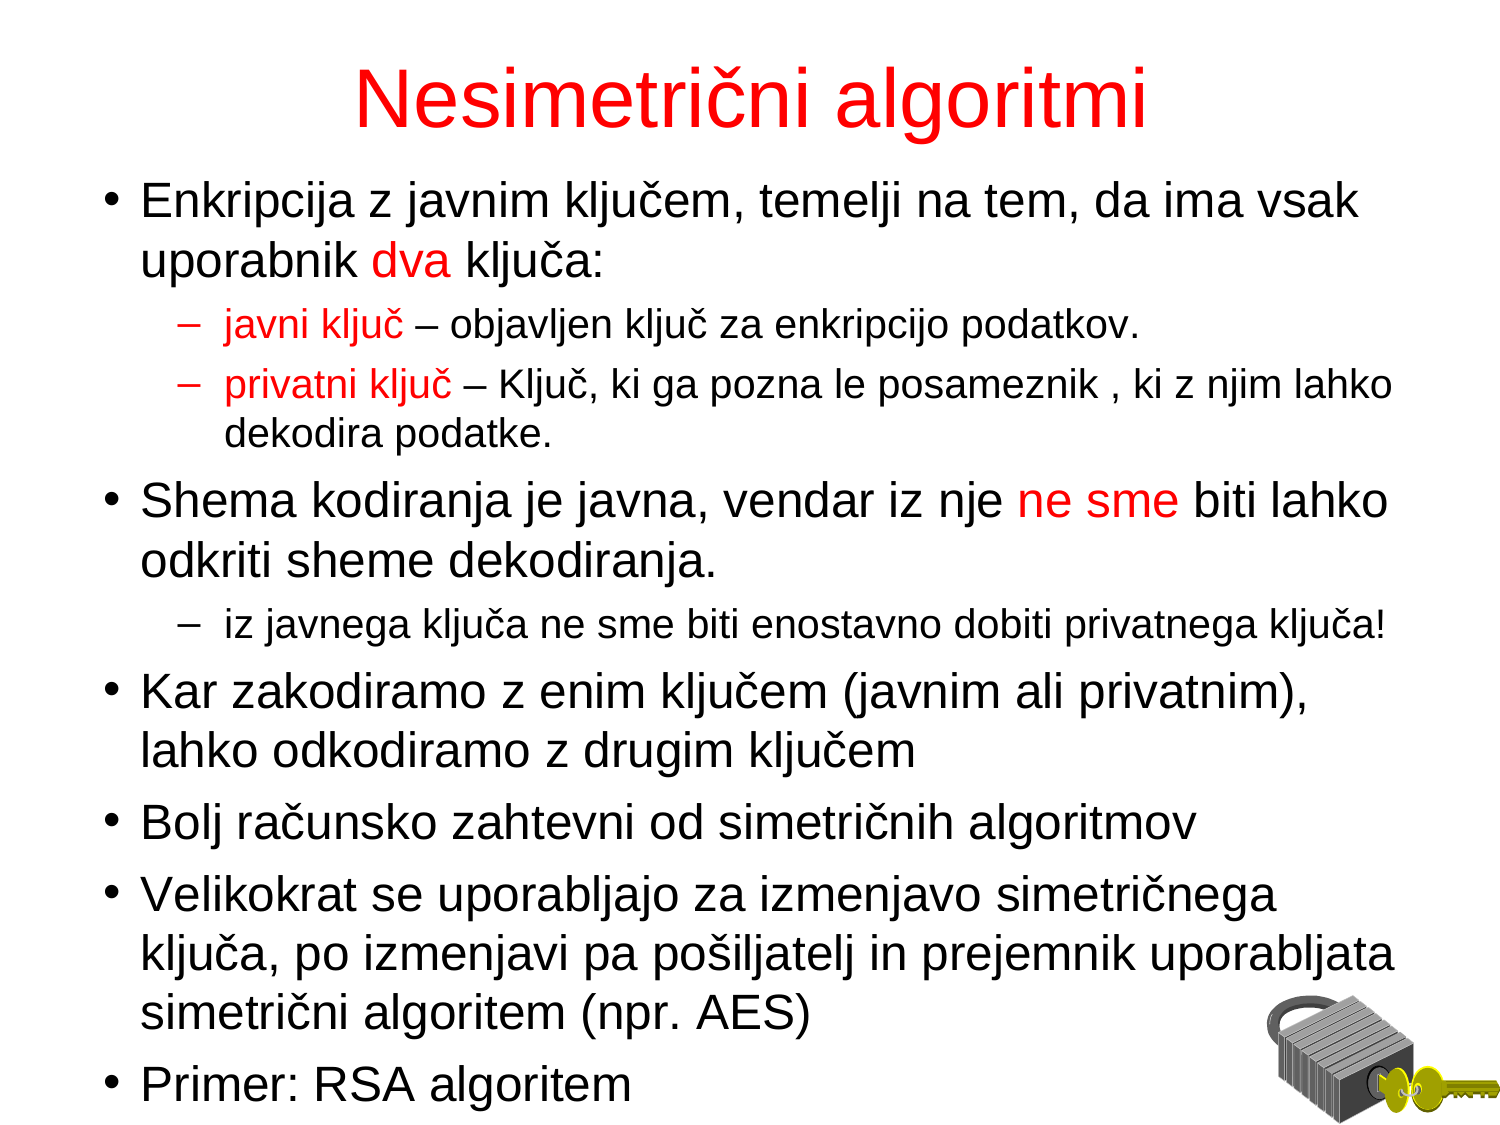

# Nesimetrični algoritmi
Enkripcija z javnim ključem, temelji na tem, da ima vsak uporabnik dva ključa:
javni ključ – objavljen ključ za enkripcijo podatkov.
privatni ključ – Ključ, ki ga pozna le posameznik , ki z njim lahko dekodira podatke.
Shema kodiranja je javna, vendar iz nje ne sme biti lahko odkriti sheme dekodiranja.
iz javnega ključa ne sme biti enostavno dobiti privatnega ključa!
Kar zakodiramo z enim ključem (javnim ali privatnim), lahko odkodiramo z drugim ključem
Bolj računsko zahtevni od simetričnih algoritmov
Velikokrat se uporabljajo za izmenjavo simetričnega ključa, po izmenjavi pa pošiljatelj in prejemnik uporabljata simetrični algoritem (npr. AES)
Primer: RSA algoritem